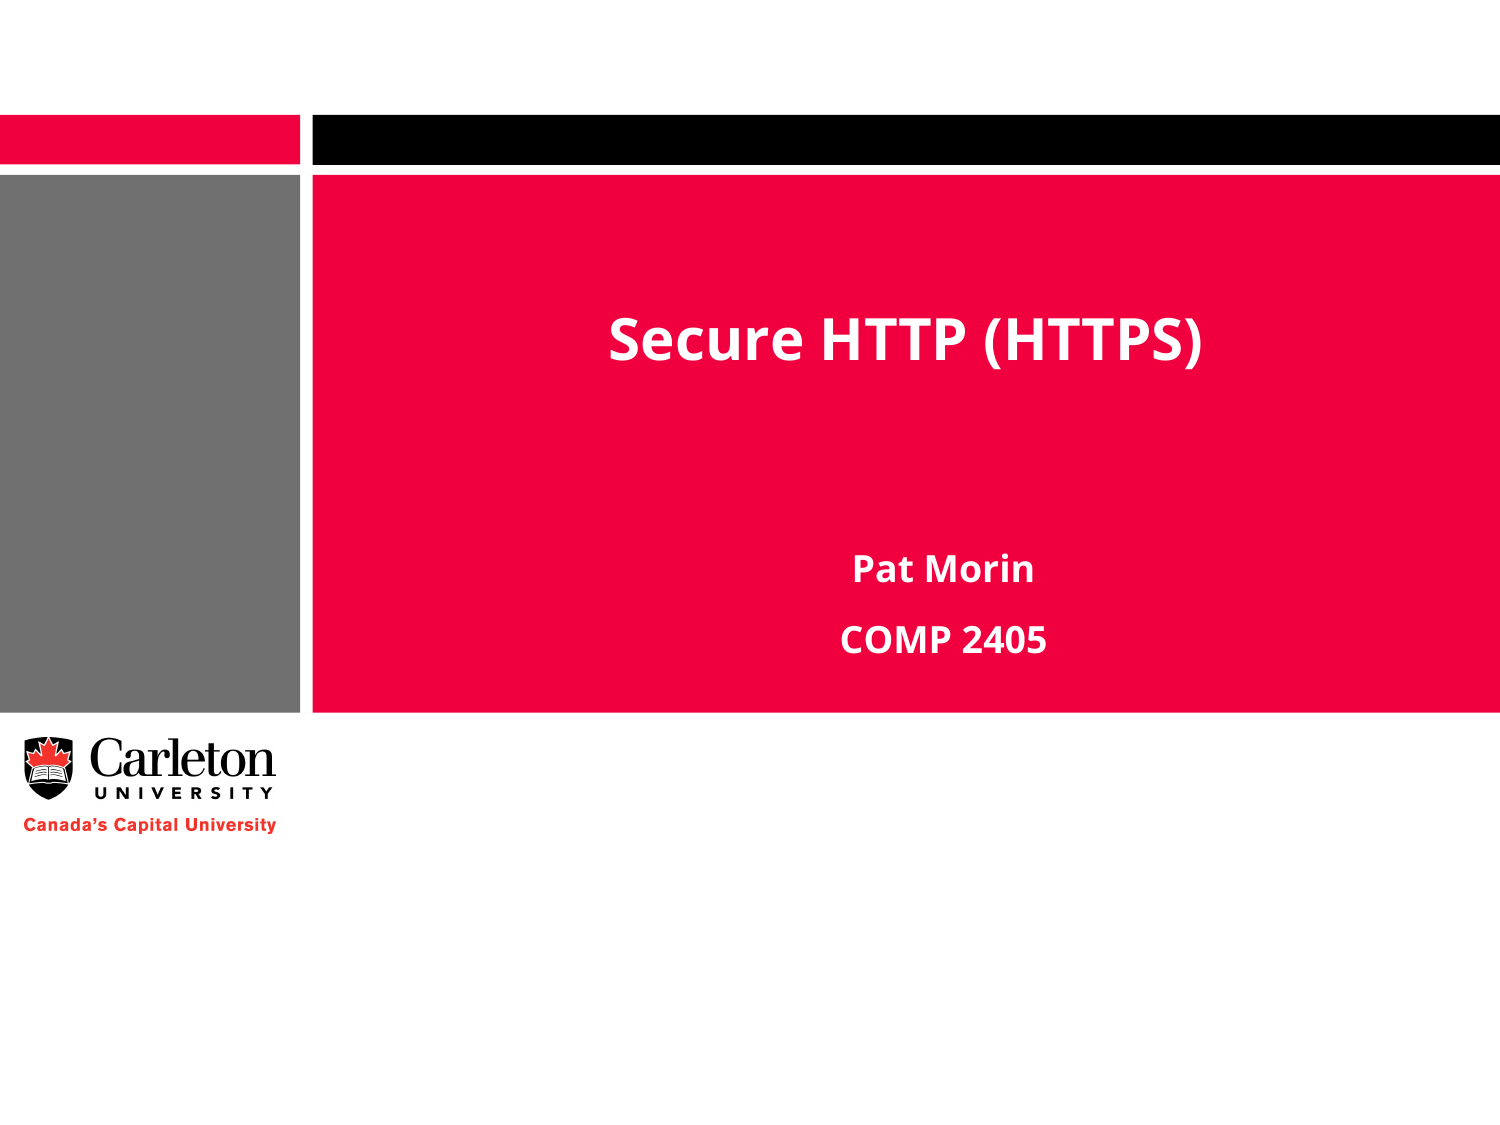

# Secure HTTP (HTTPS)
Pat Morin
COMP 2405